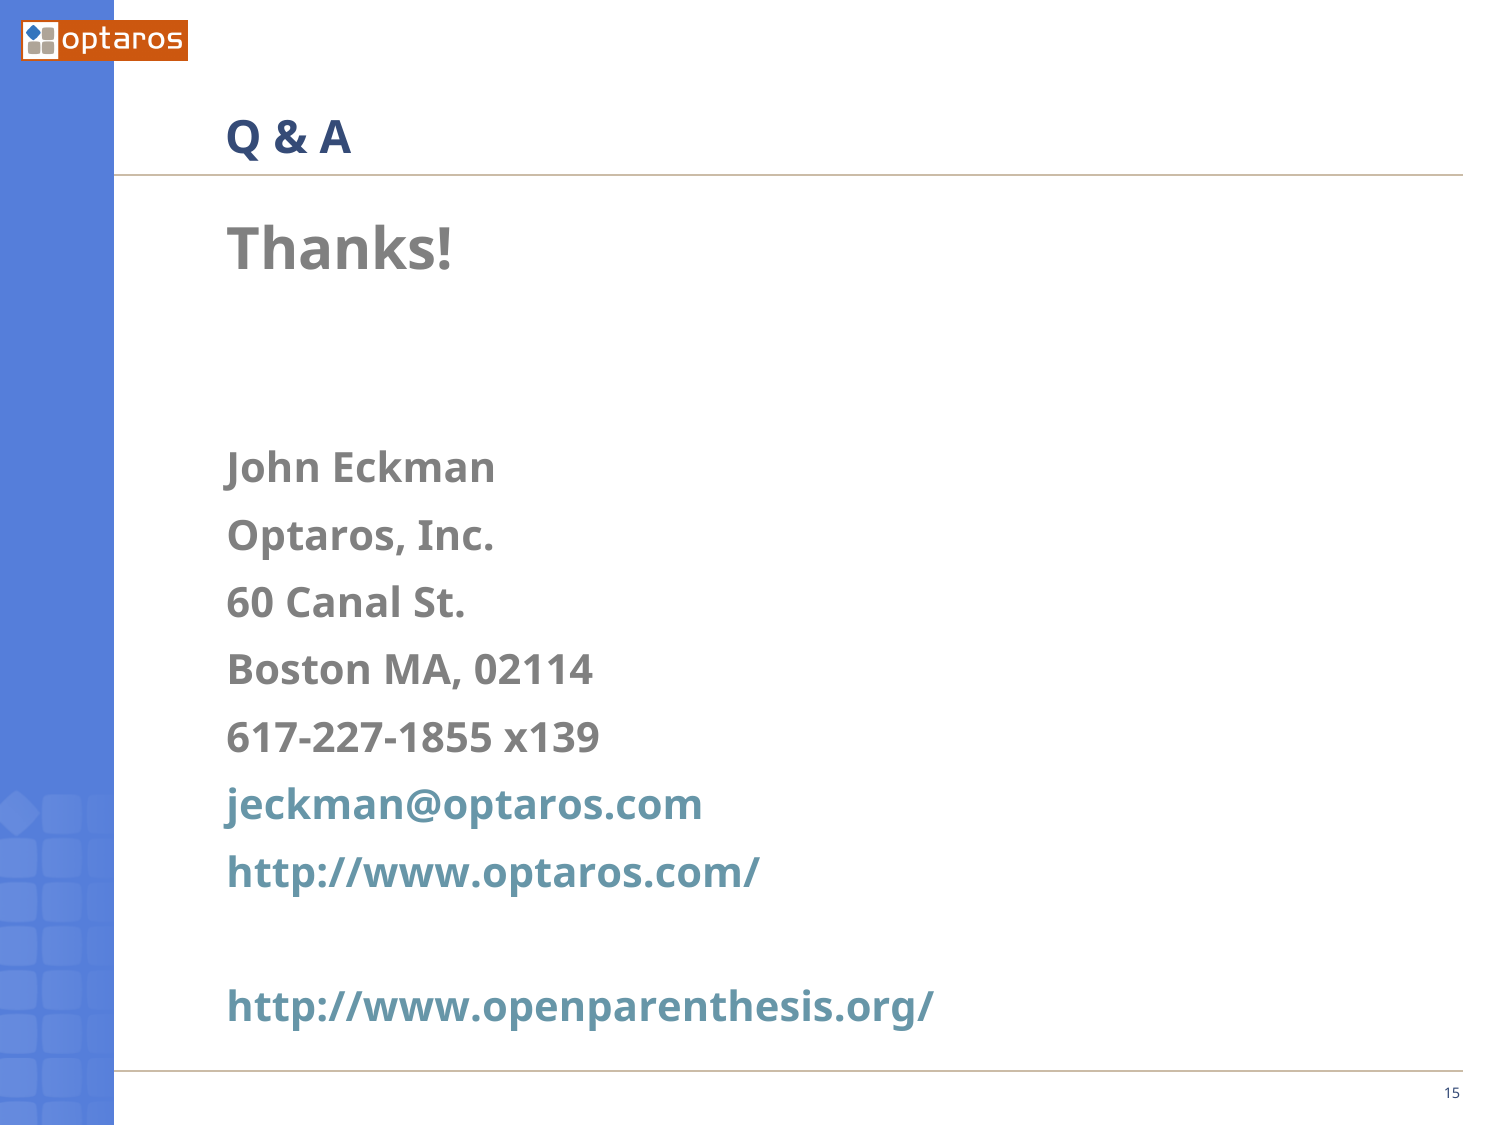

# Q & A
Thanks!
John Eckman
Optaros, Inc.
60 Canal St.
Boston MA, 02114
617-227-1855 x139
jeckman@optaros.com
http://www.optaros.com/
http://www.openparenthesis.org/